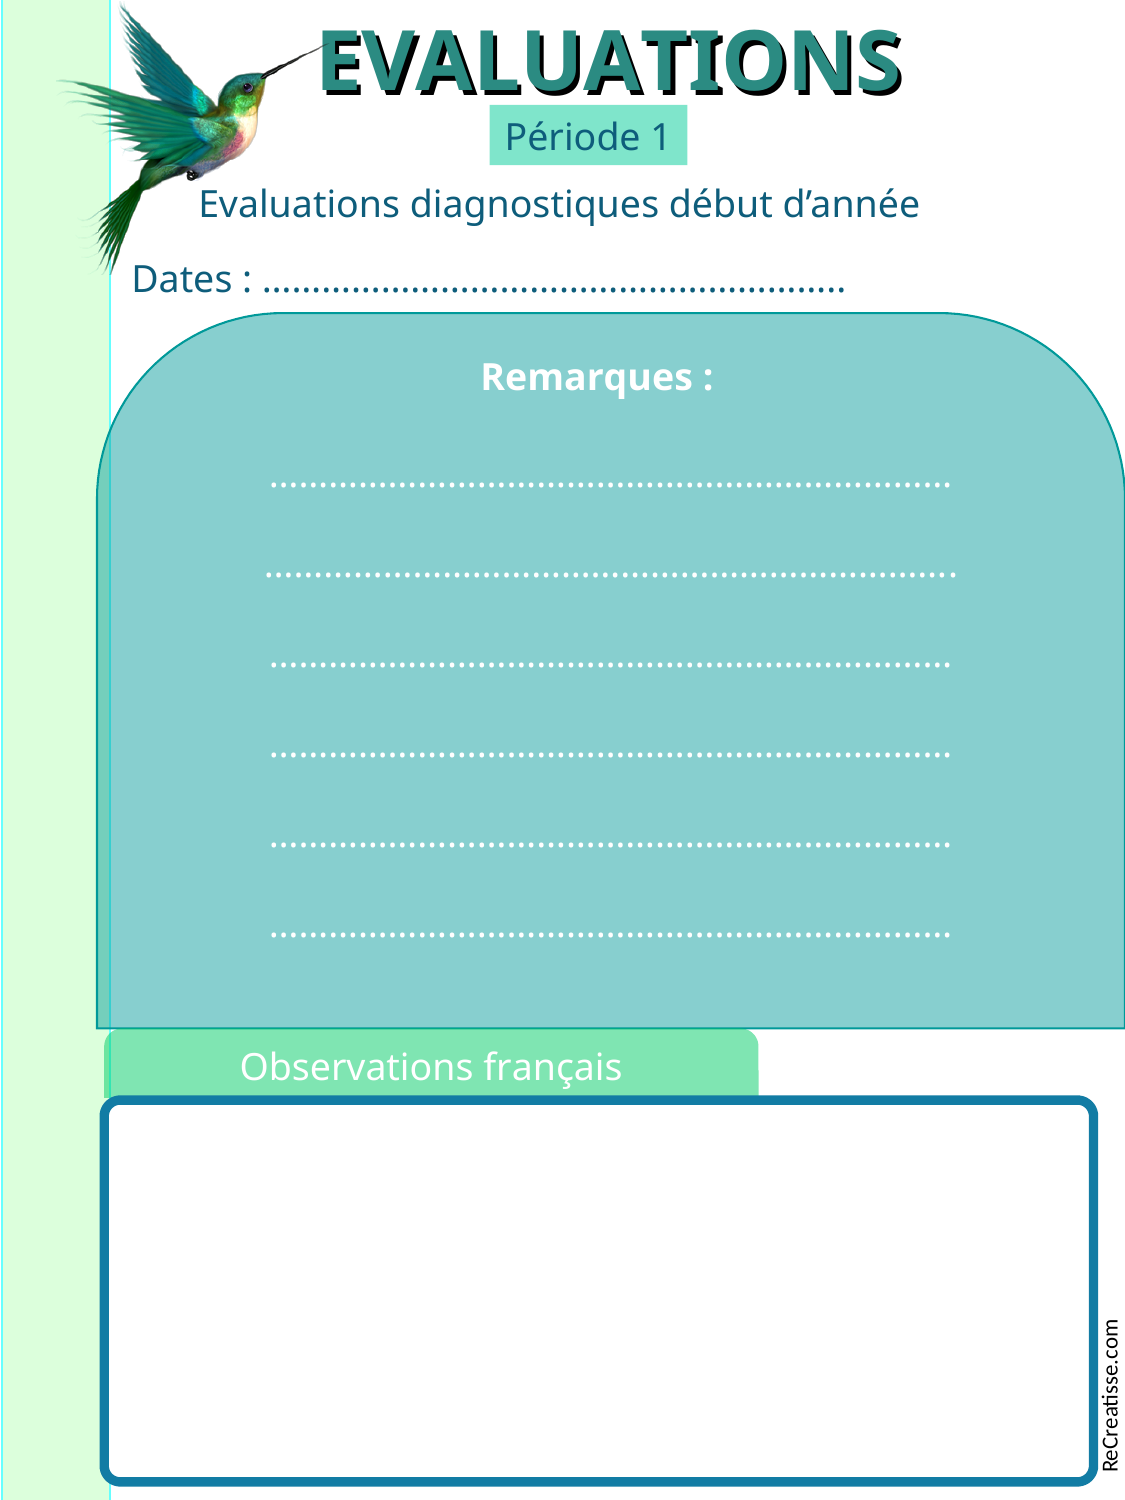

EVALUATIONS
Période 1
Evaluations diagnostiques début d’année
Dates : …………………………………………………..
……………………………………………………………
…………………………………………………………….
……………………………………………………………
……………………………………………………………
……………………………………………………………
……………………………………………………………
Remarques :
Observations français
ReCreatisse.com